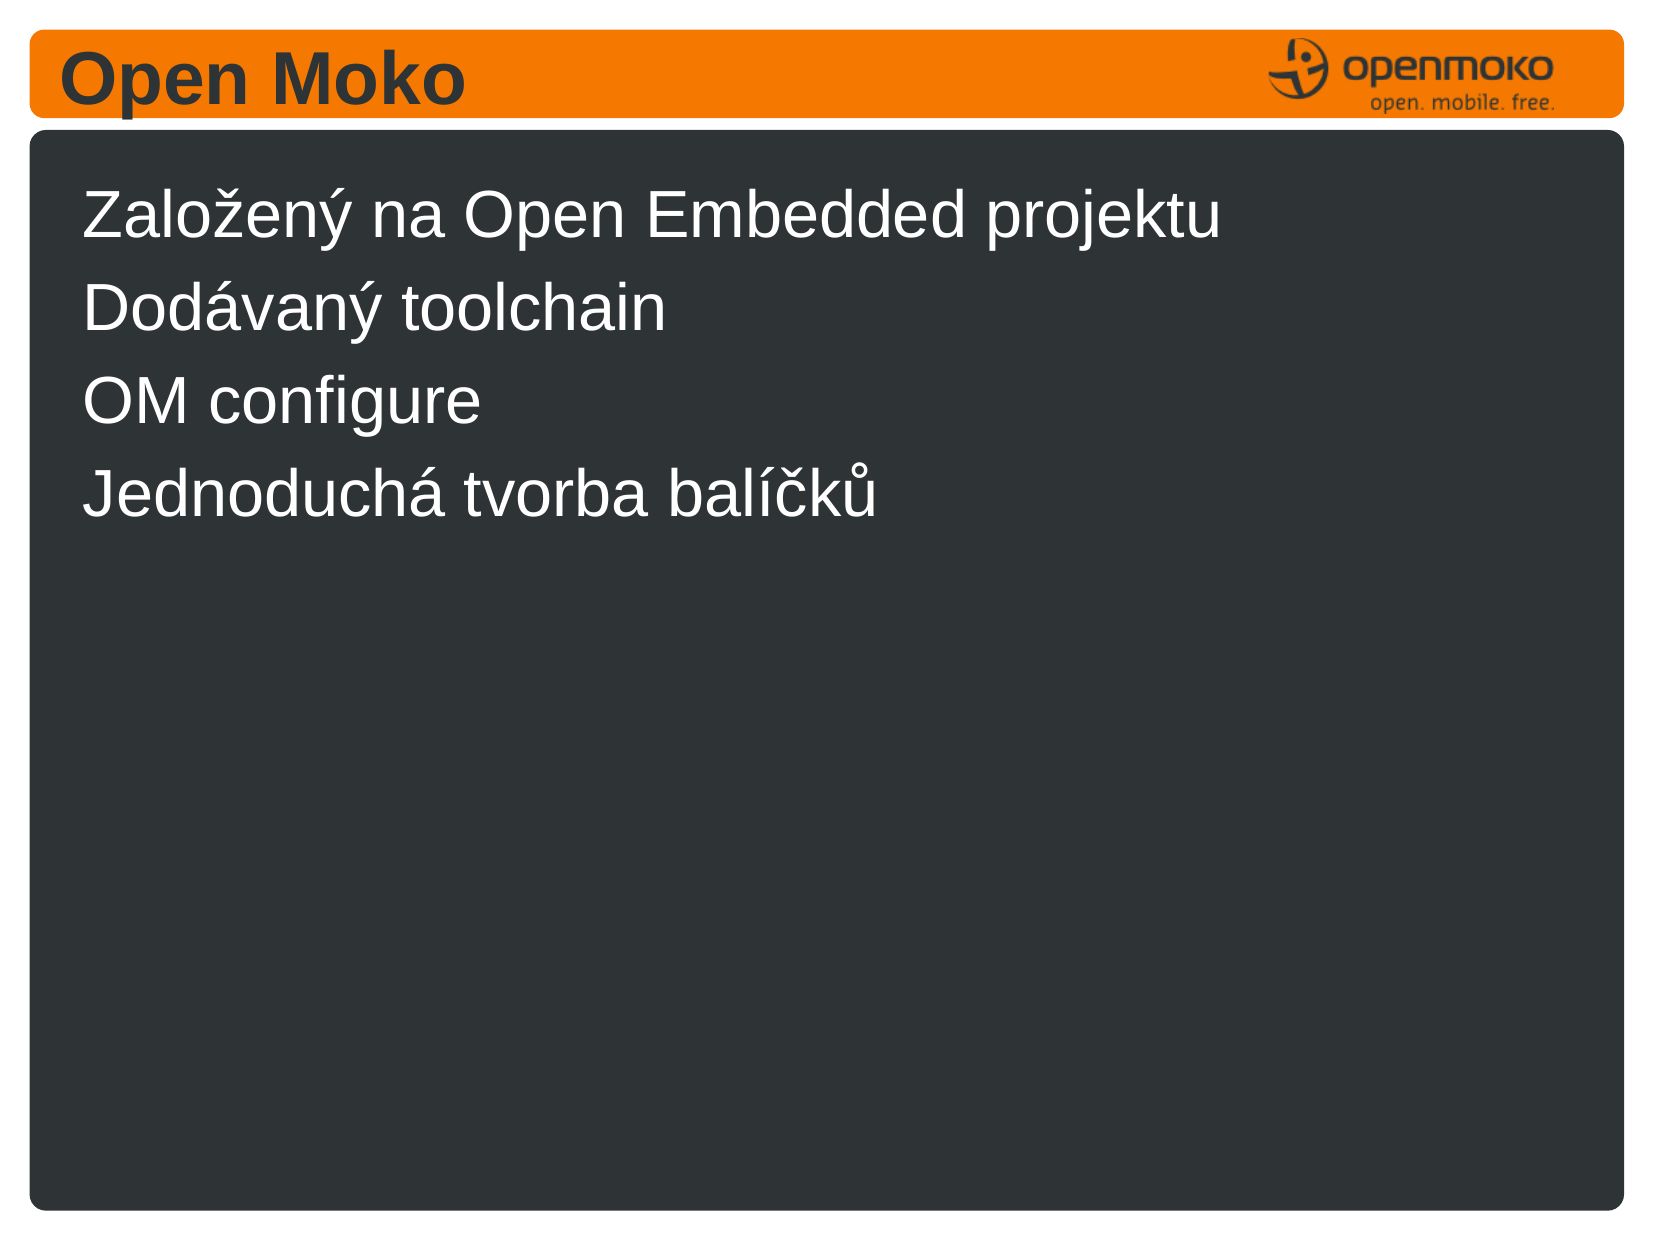

# Open Moko
Založený na Open Embedded projektu
Dodávaný toolchain
OM configure
Jednoduchá tvorba balíčků